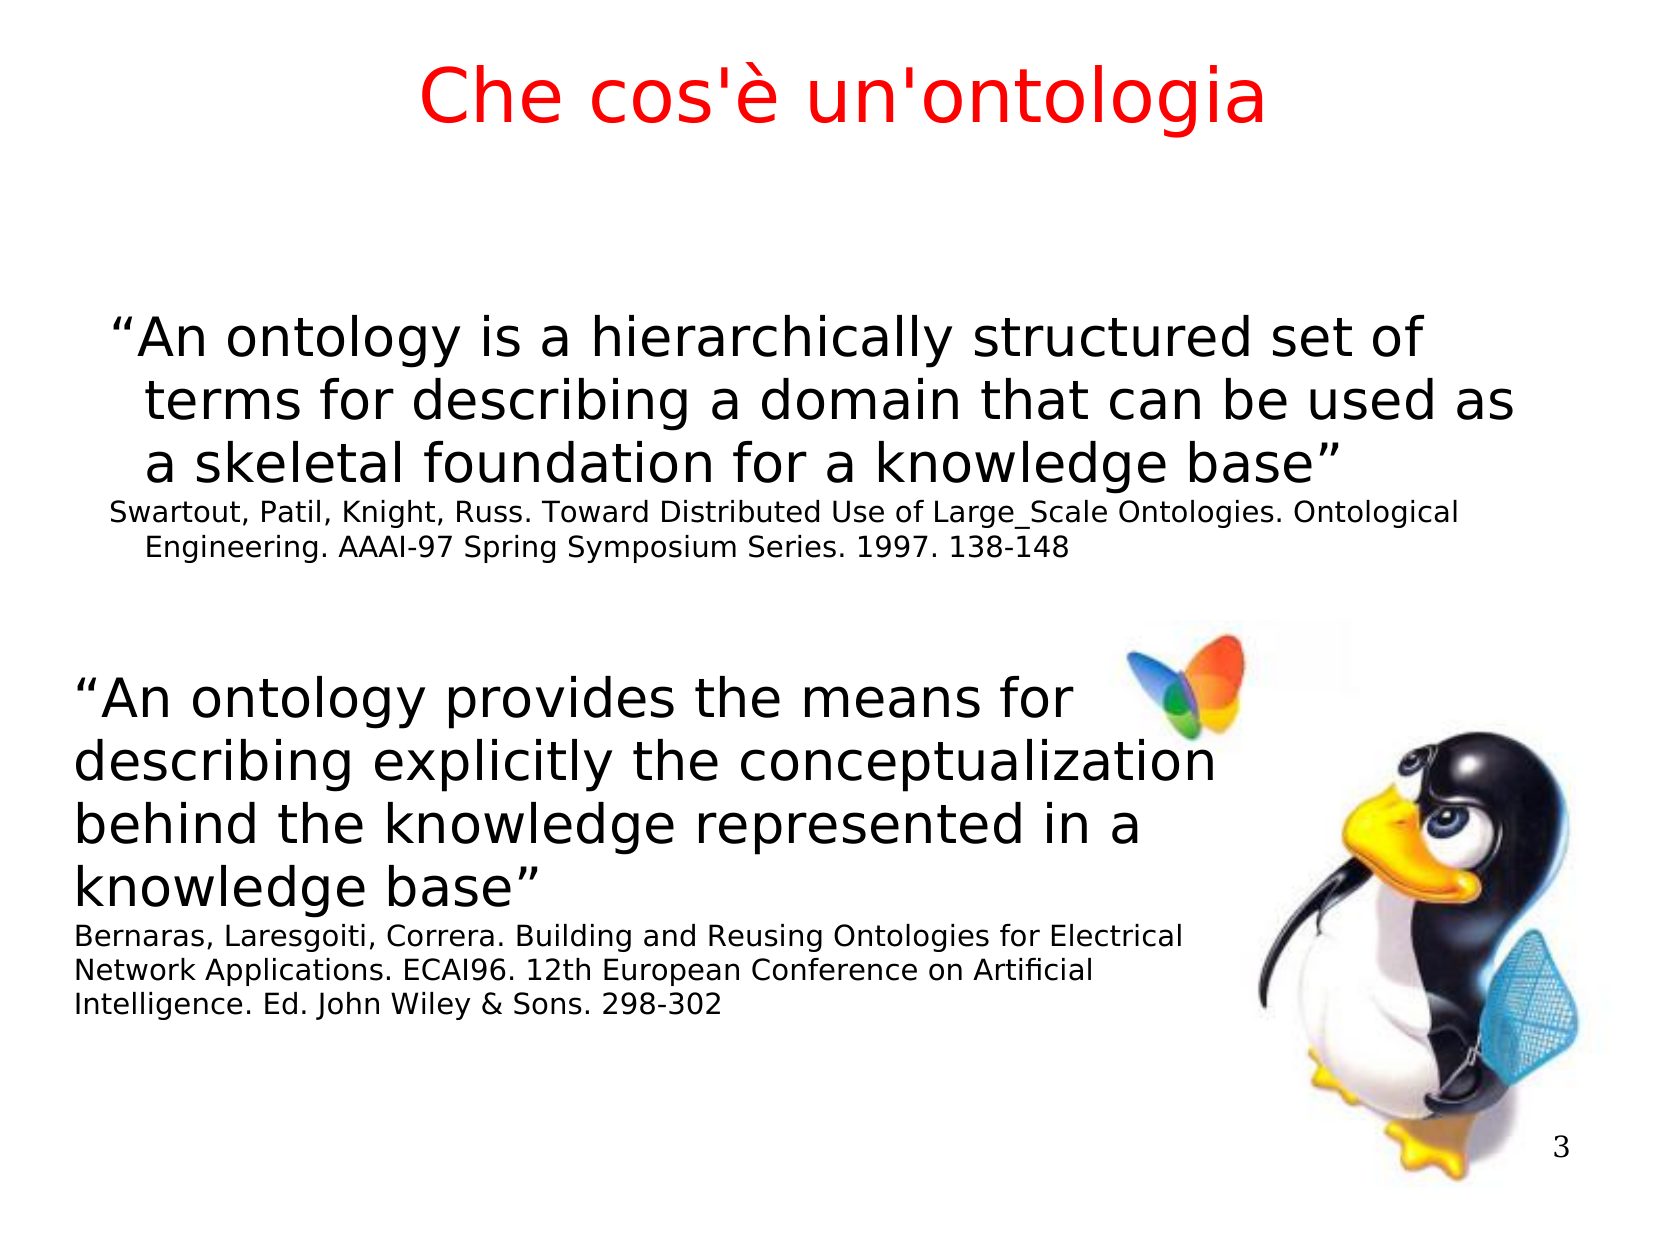

# Che cos'è un'ontologia
“An ontology is a hierarchically structured set of terms for describing a domain that can be used as a skeletal foundation for a knowledge base”
Swartout, Patil, Knight, Russ. Toward Distributed Use of Large_Scale Ontologies. Ontological Engineering. AAAI-97 Spring Symposium Series. 1997. 138-148
“An ontology provides the means for describing explicitly the conceptualization behind the knowledge represented in a knowledge base”
Bernaras, Laresgoiti, Correra. Building and Reusing Ontologies for Electrical Network Applications. ECAI96. 12th European Conference on Artificial Intelligence. Ed. John Wiley & Sons. 298-302
3